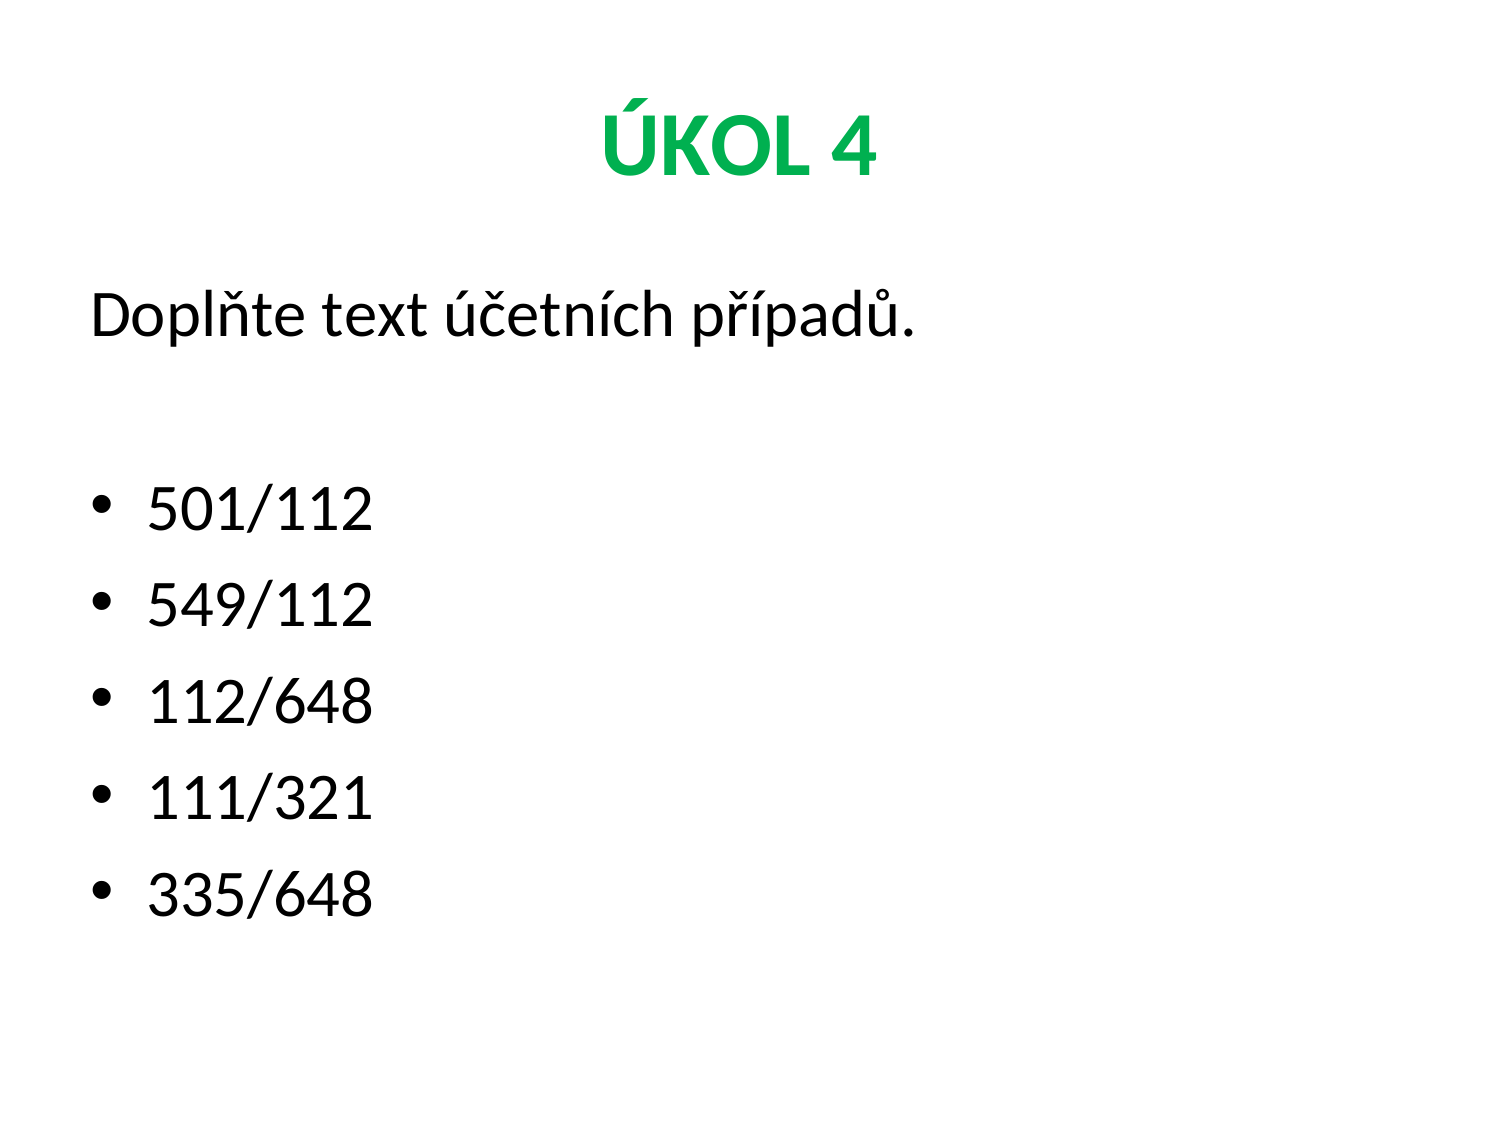

# ÚKOL 4
Doplňte text účetních případů.
501/112
549/112
112/648
111/321
335/648